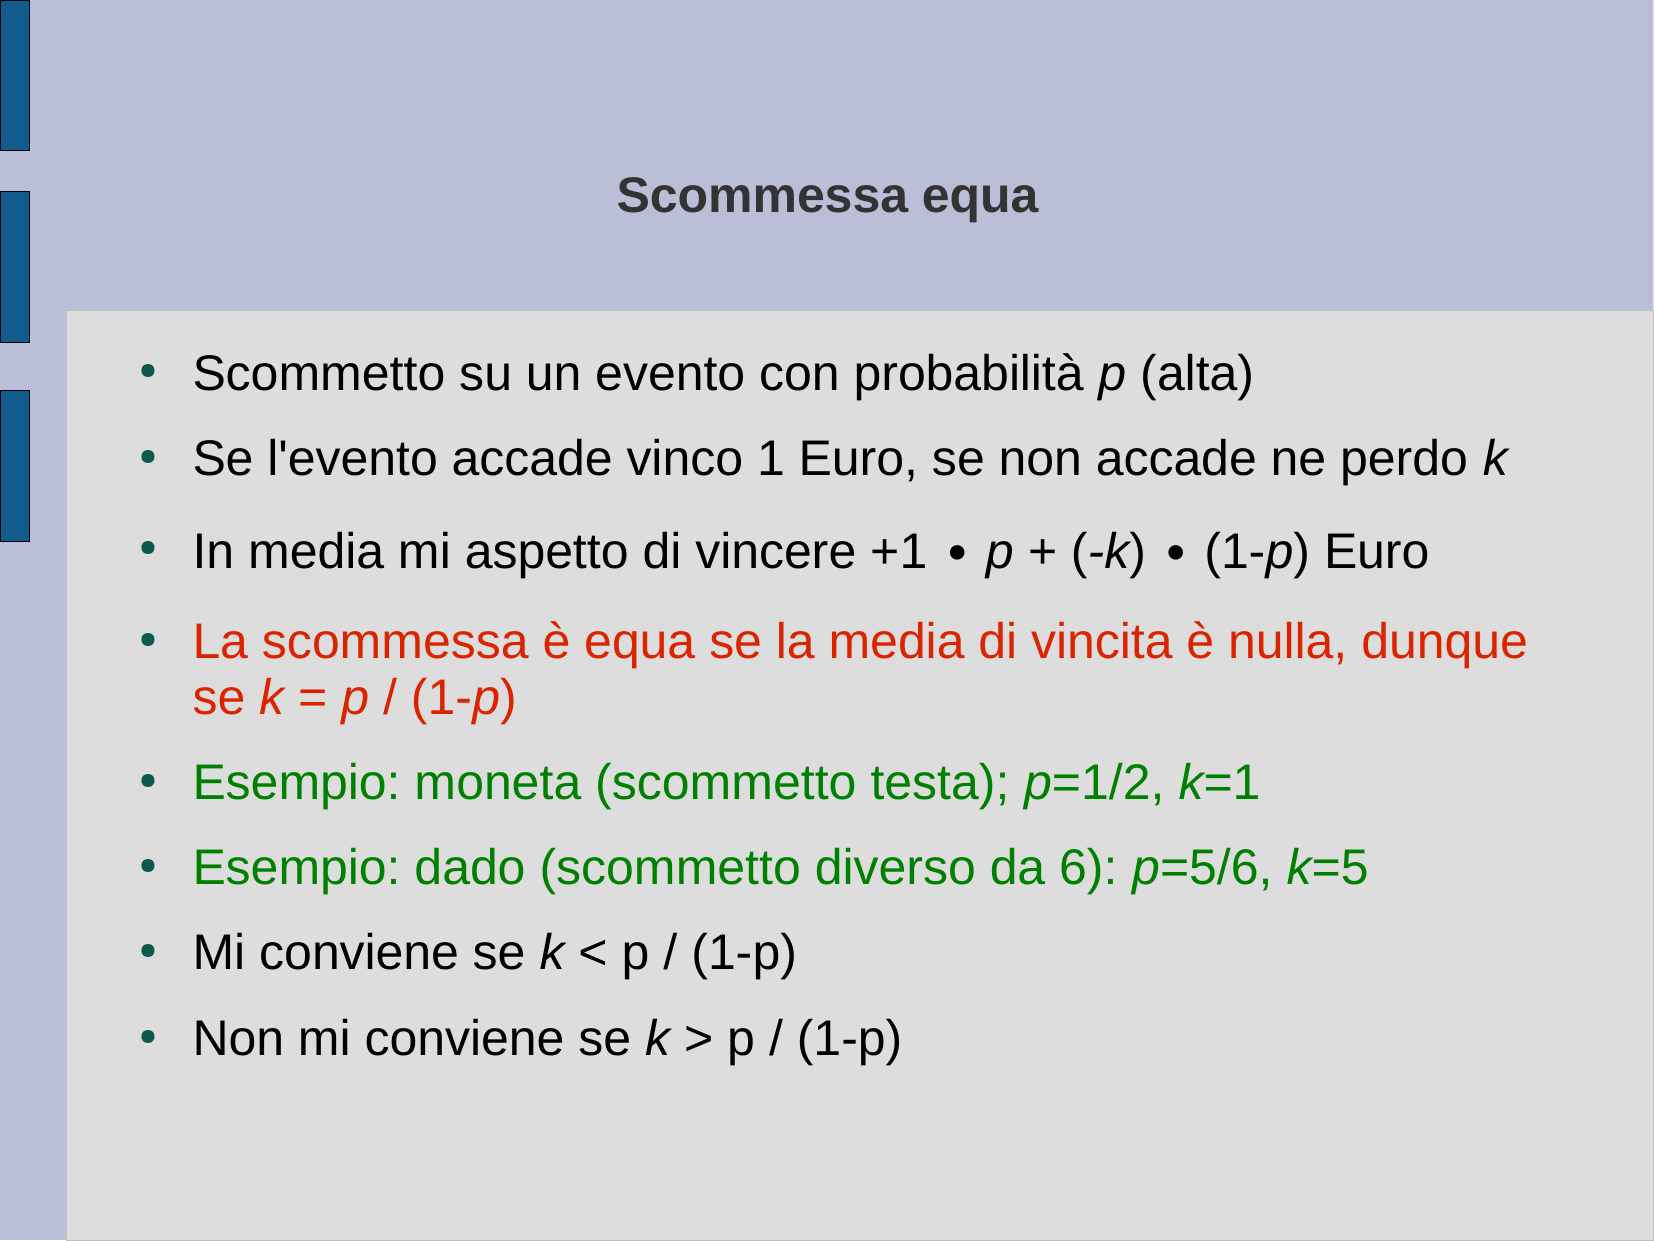

# Scommessa equa
Scommetto su un evento con probabilità p (alta)
Se l'evento accade vinco 1 Euro, se non accade ne perdo k
In media mi aspetto di vincere +1 ∙ p + (-k) ∙ (1-p) Euro
La scommessa è equa se la media di vincita è nulla, dunque se k = p / (1-p)
Esempio: moneta (scommetto testa); p=1/2, k=1
Esempio: dado (scommetto diverso da 6): p=5/6, k=5
Mi conviene se k < p / (1-p)
Non mi conviene se k > p / (1-p)